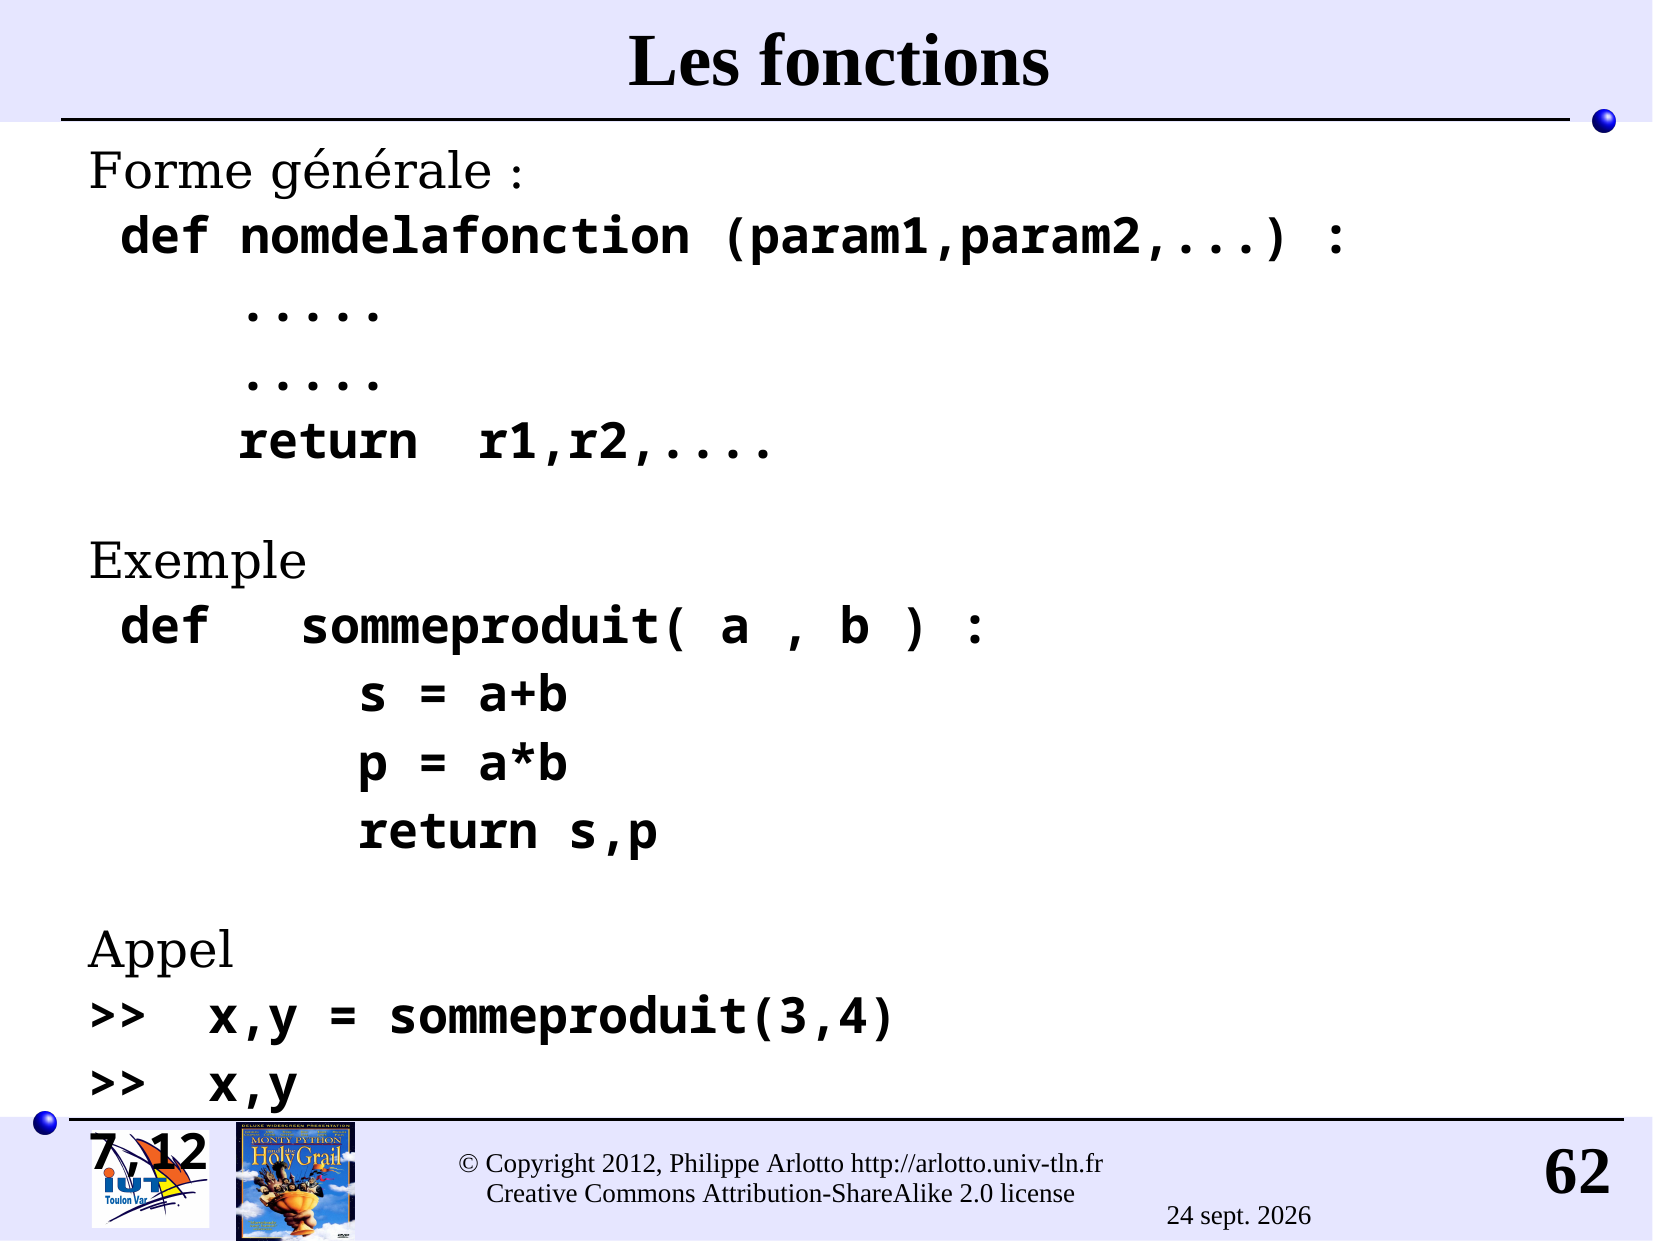

# Les fonctions
Forme générale :
 def nomdelafonction (param1,param2,...) :
 .....
 .....
 return r1,r2,....
Exemple
 def sommeproduit( a , b ) :
 s = a+b
 p = a*b
 return s,p
Appel
>> x,y = sommeproduit(3,4)
>> x,y
7,12